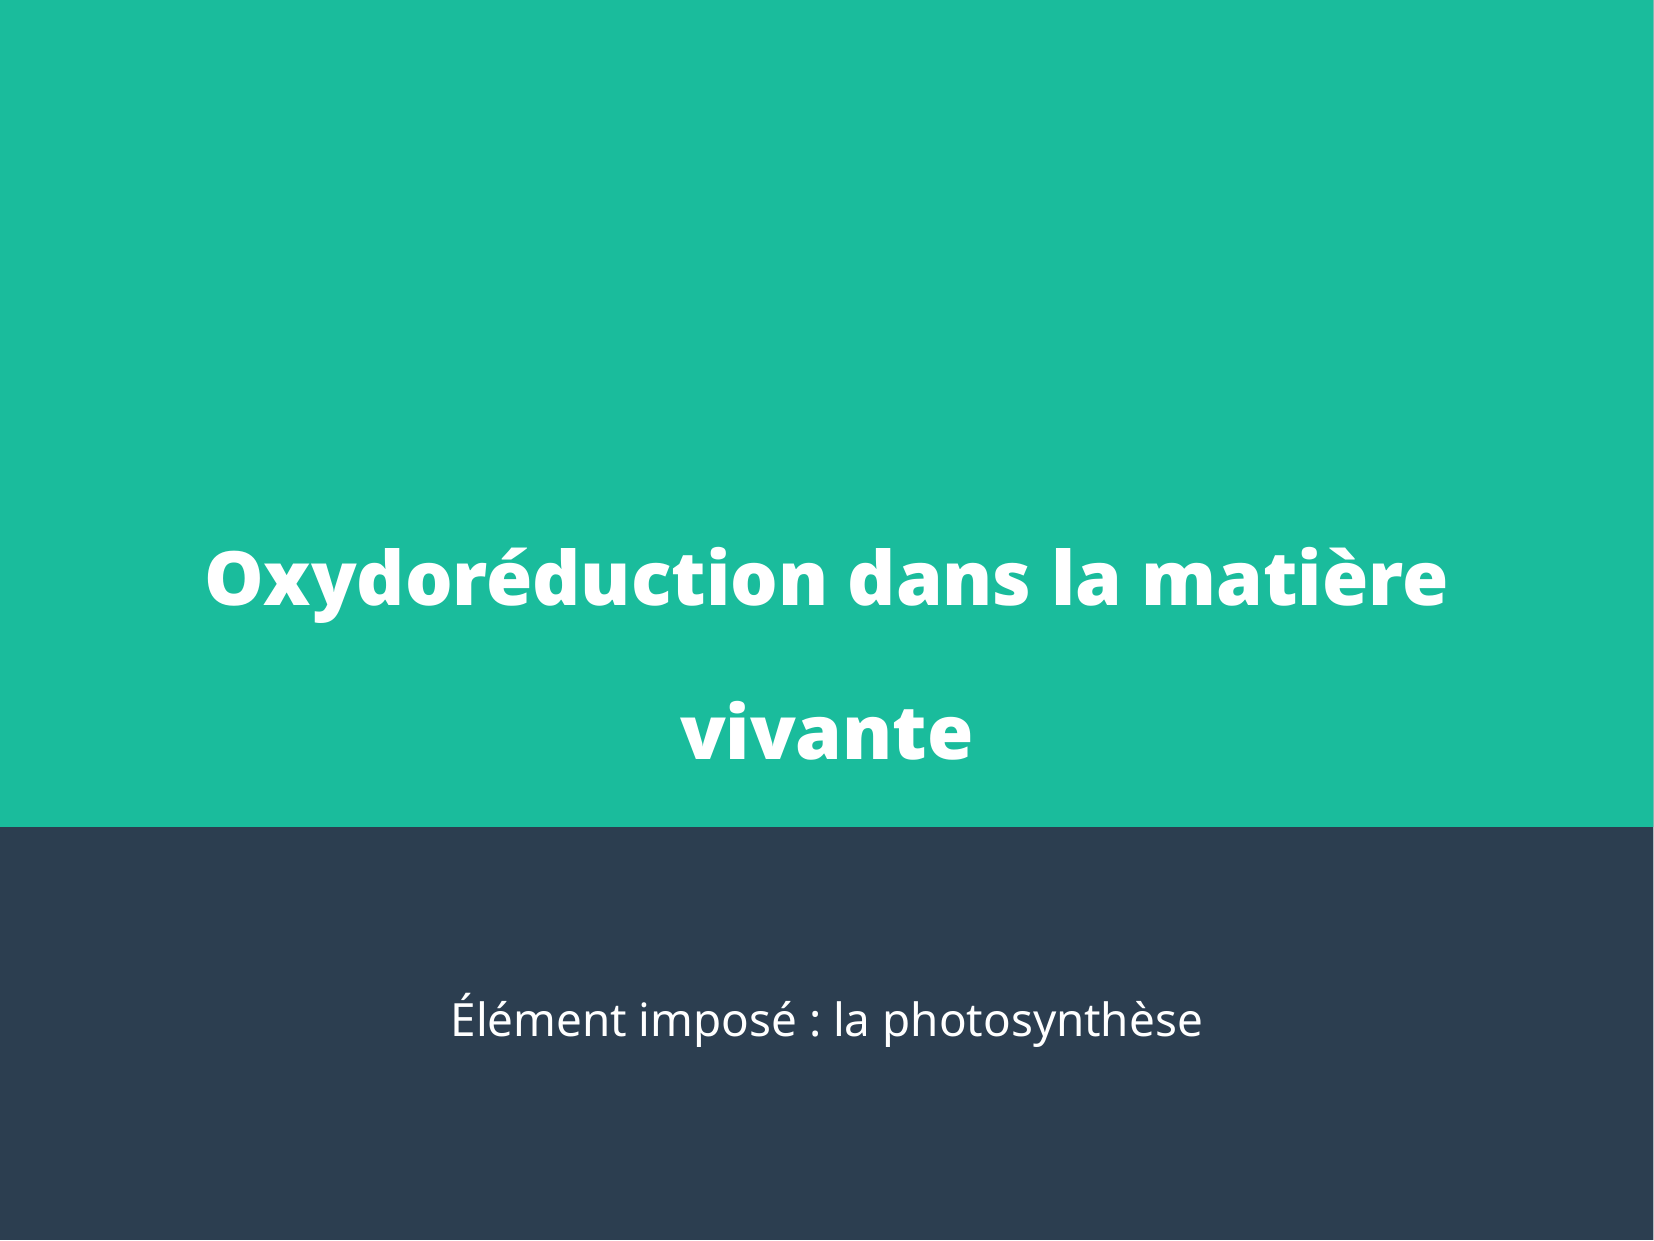

# Oxydoréduction dans la matière vivante
Élément imposé : la photosynthèse